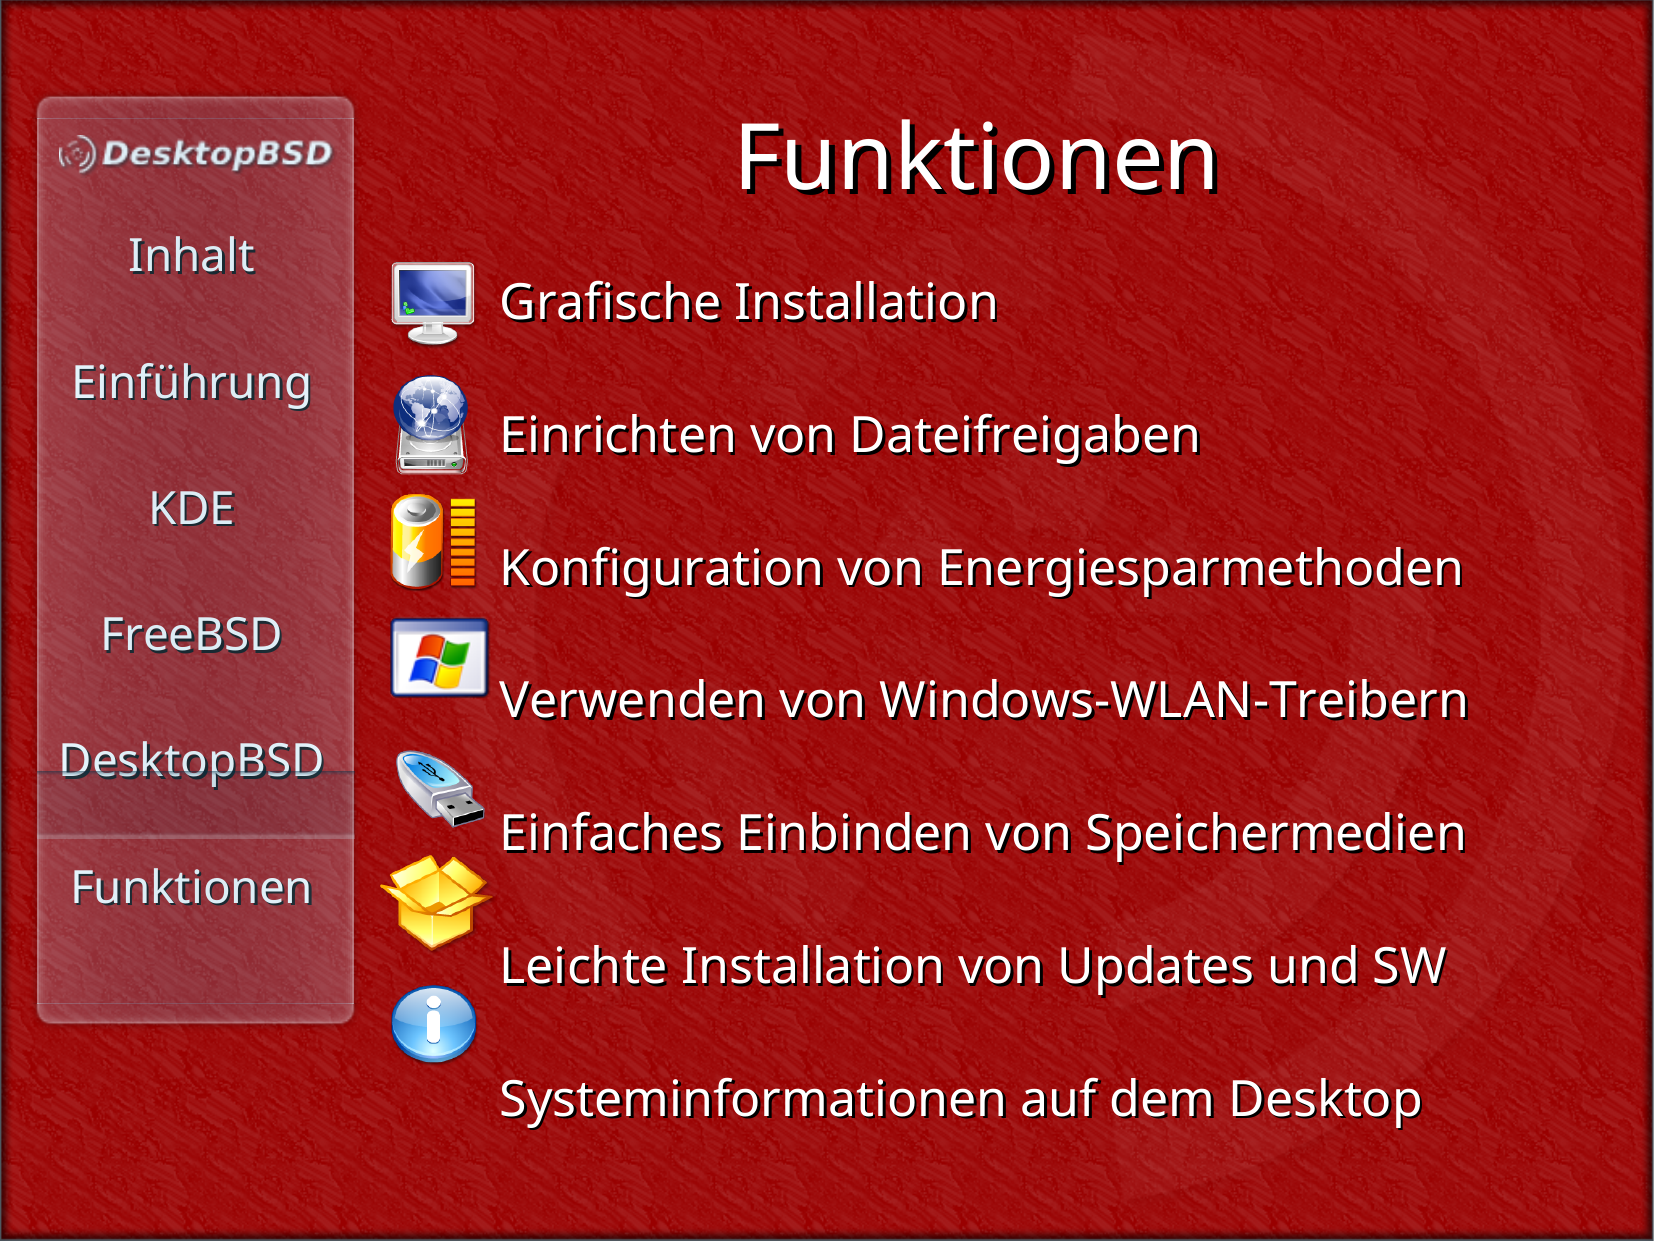

# Funktionen
 Grafische Installation
 Einrichten von Dateifreigaben
 Konfiguration von Energiesparmethoden
 Verwenden von Windows-WLAN-Treibern
 Einfaches Einbinden von Speichermedien
 Leichte Installation von Updates und SW
 Systeminformationen auf dem Desktop